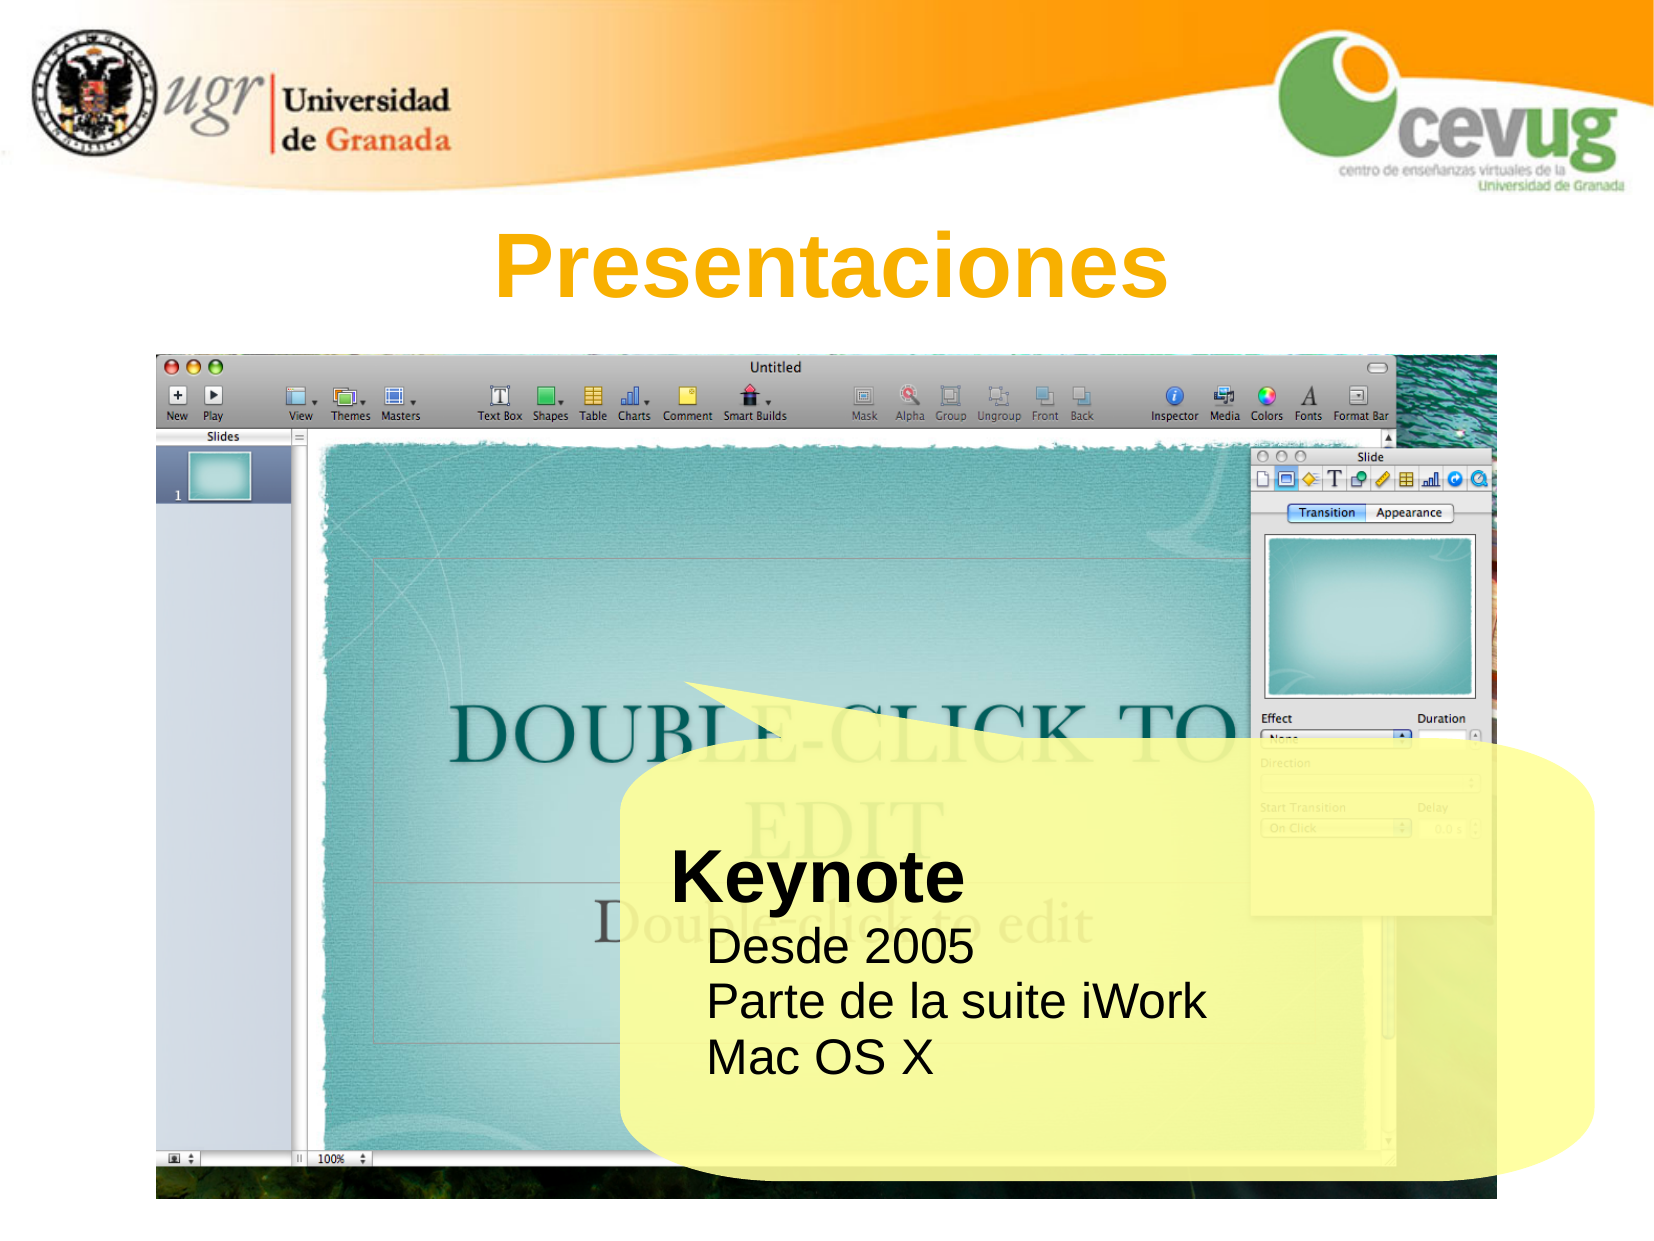

# Presentaciones
Keynote
Desde 2005
Parte de la suite iWork
Mac OS X